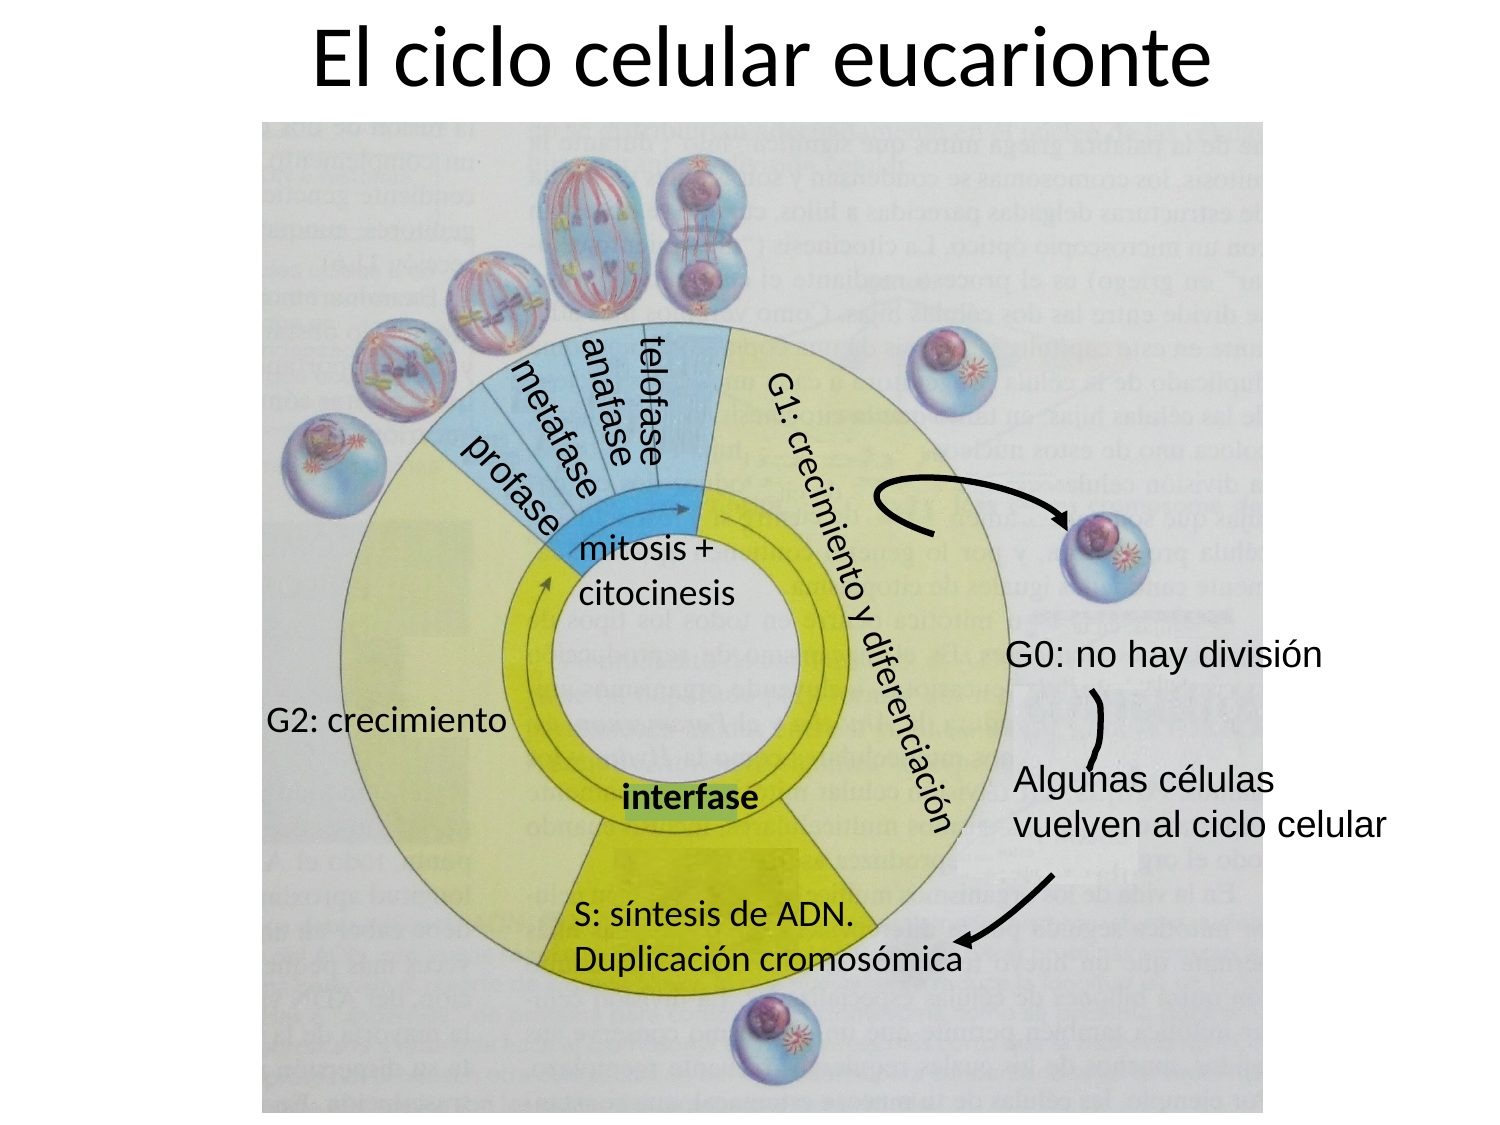

# El ciclo celular eucarionte
anafase
telofase
metafase
profase
G0: no hay división
Algunas células vuelven al ciclo celular
mitosis + citocinesis
G1: crecimiento y diferenciación
G2: crecimiento
interfase
S: síntesis de ADN. Duplicación cromosómica